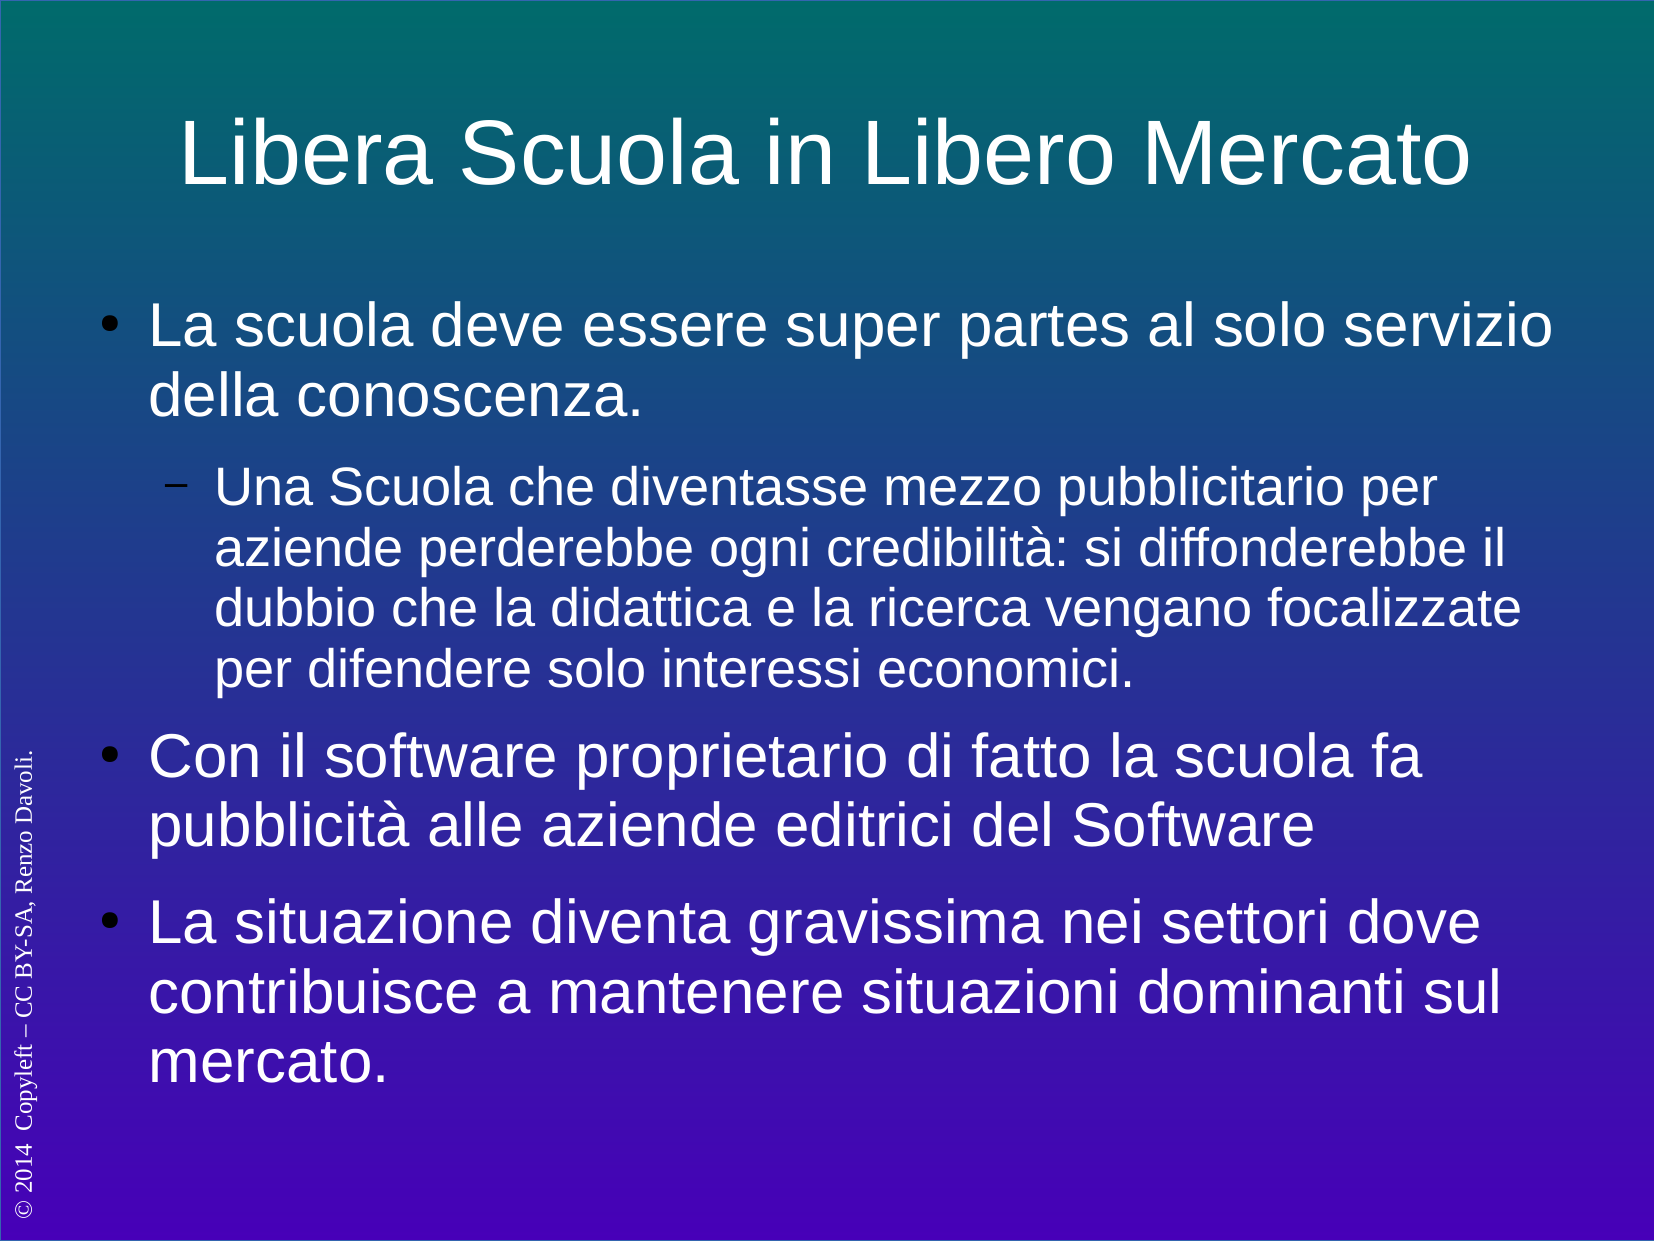

# Libera Scuola in Libero Mercato
La scuola deve essere super partes al solo servizio della conoscenza.
Una Scuola che diventasse mezzo pubblicitario per aziende perderebbe ogni credibilità: si diffonderebbe il dubbio che la didattica e la ricerca vengano focalizzate per difendere solo interessi economici.
Con il software proprietario di fatto la scuola fa pubblicità alle aziende editrici del Software
La situazione diventa gravissima nei settori dove contribuisce a mantenere situazioni dominanti sul mercato.